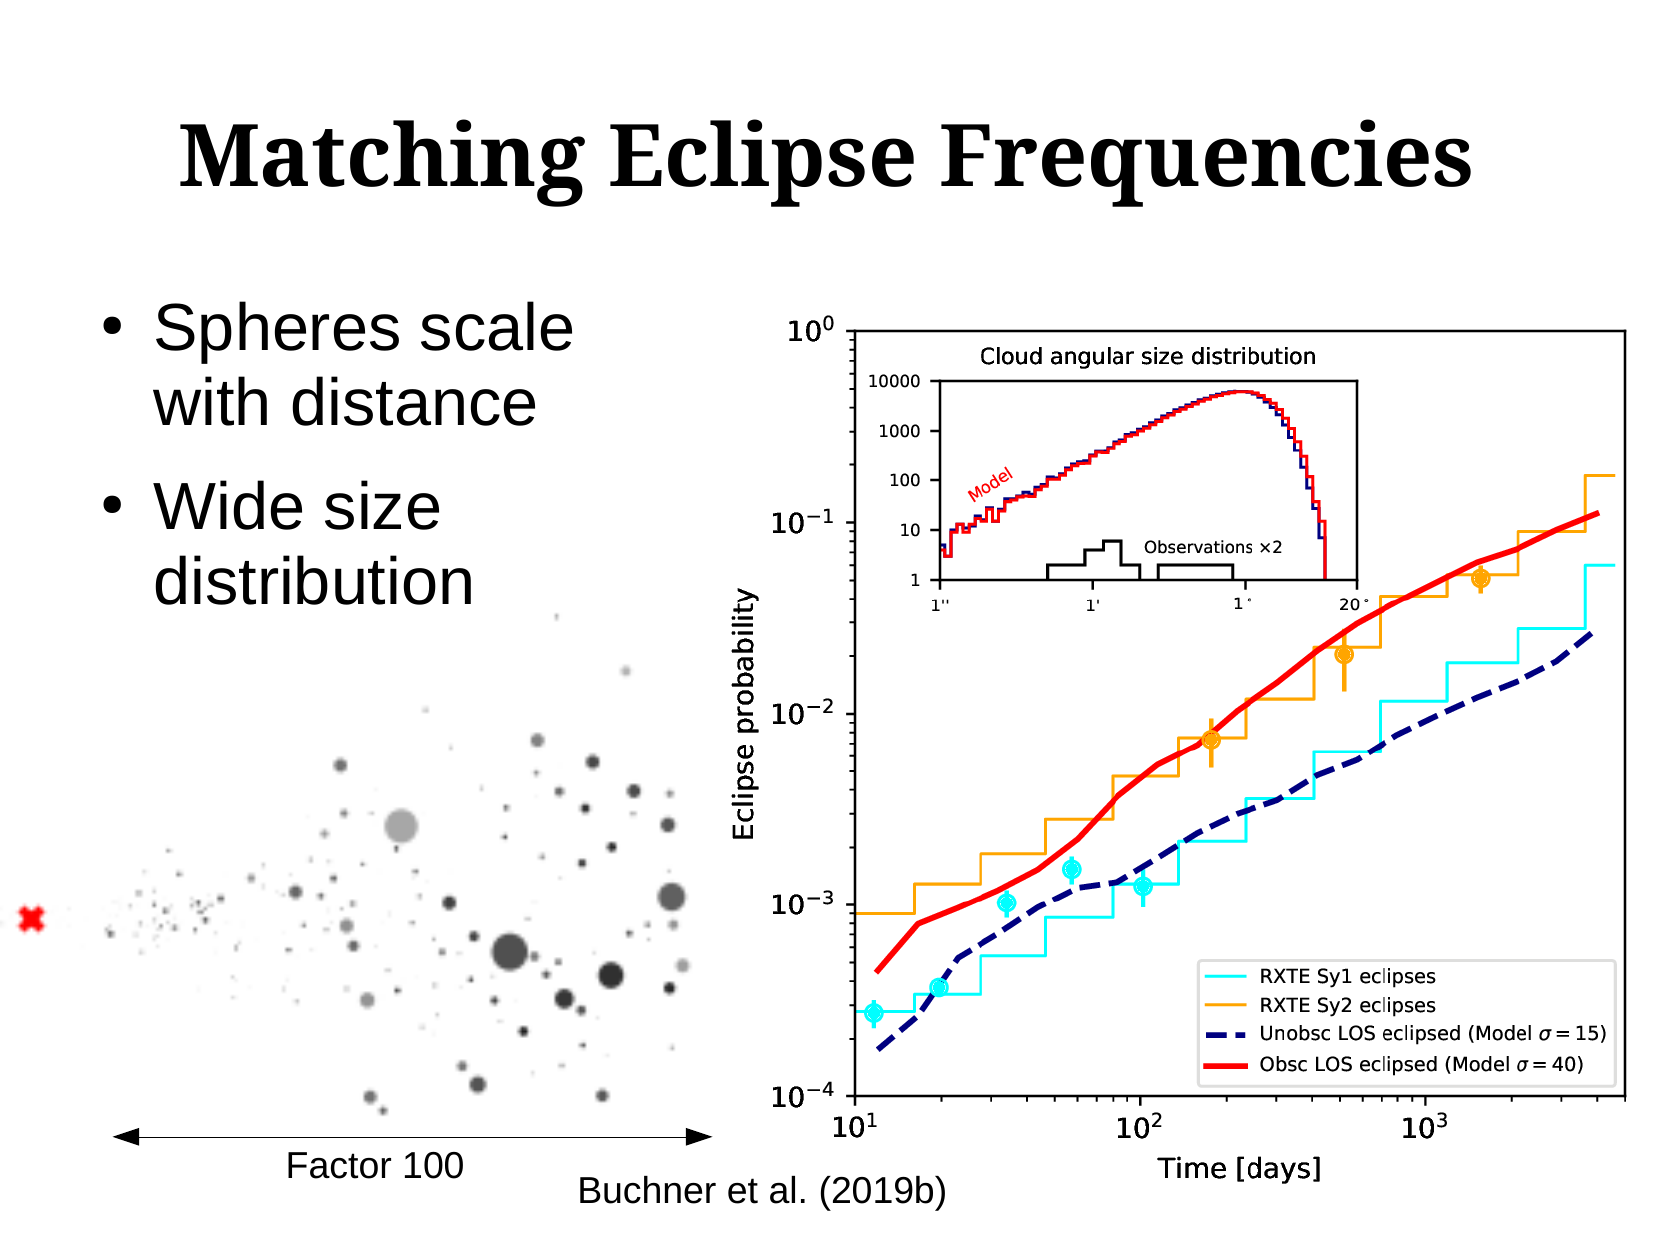

# Matching Eclipse Frequencies
Spheres scale with distance
Wide size distribution
Factor 100
Buchner et al. (2019b)